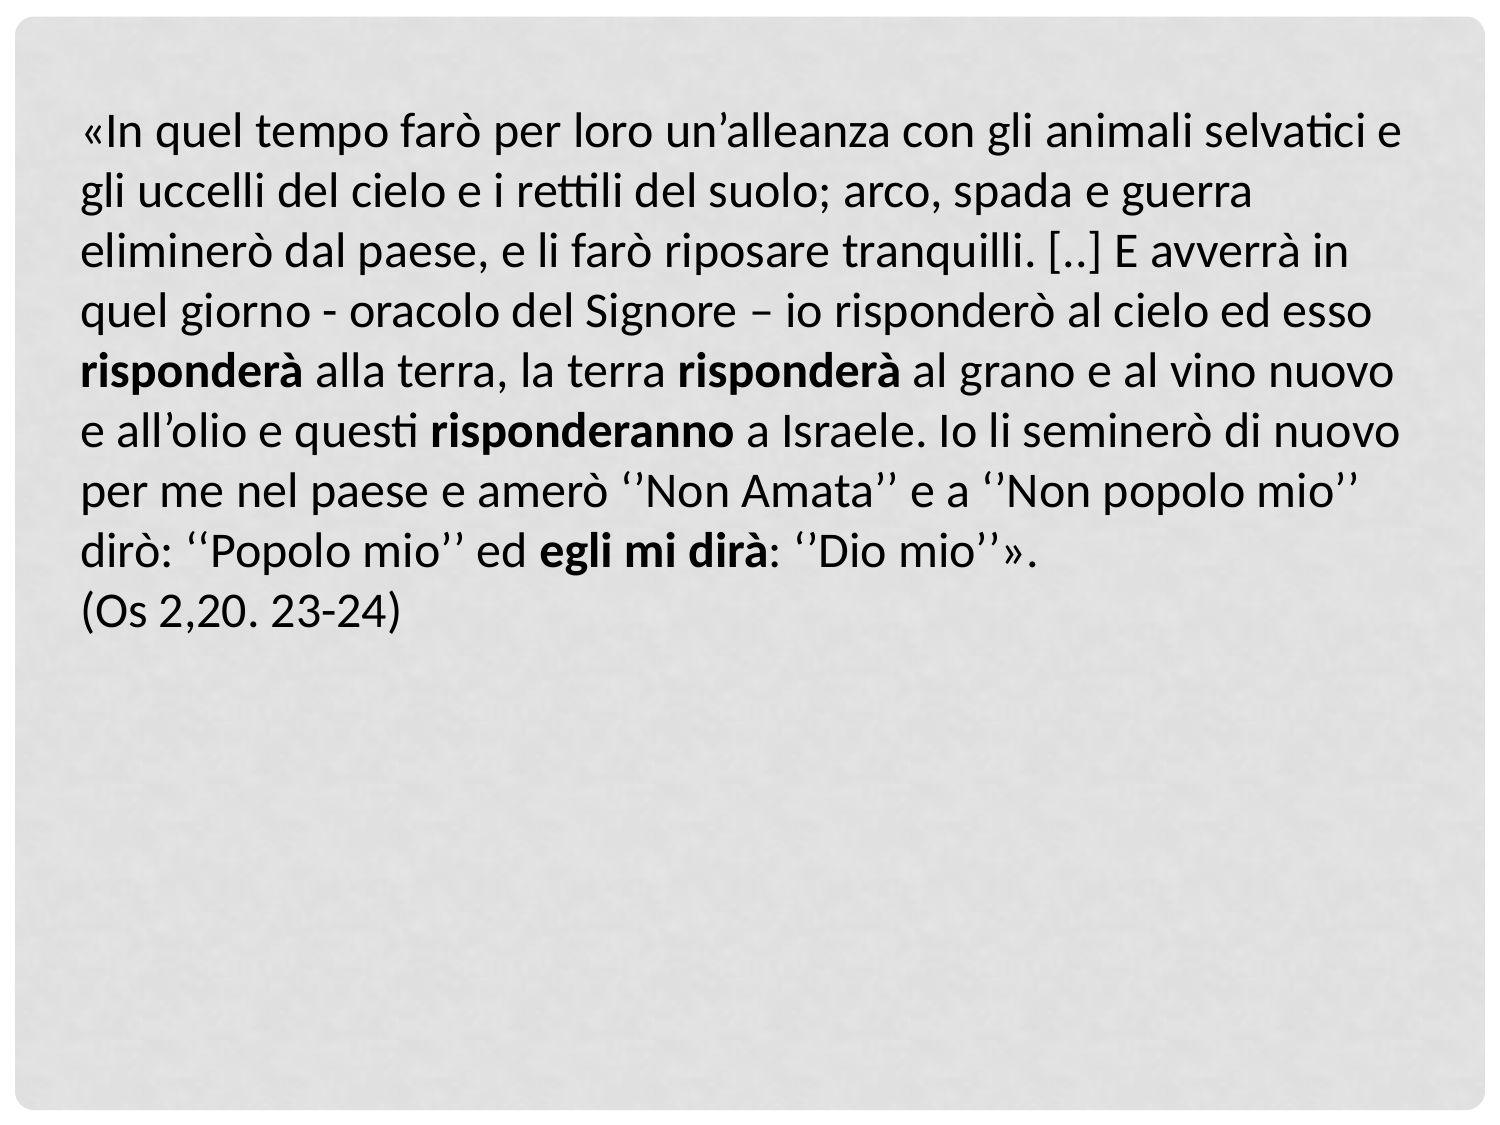

«In quel tempo farò per loro un’alleanza con gli animali selvatici e gli uccelli del cielo e i rettili del suolo; arco, spada e guerra eliminerò dal paese, e li farò riposare tranquilli. [..] E avverrà in quel giorno - oracolo del Signore – io risponderò al cielo ed esso risponderà alla terra, la terra risponderà al grano e al vino nuovo e all’olio e questi risponderanno a Israele. Io li seminerò di nuovo per me nel paese e amerò ‘’Non Amata’’ e a ‘’Non popolo mio’’ dirò: ‘‘Popolo mio’’ ed egli mi dirà: ‘’Dio mio’’».
(Os 2,20. 23-24)